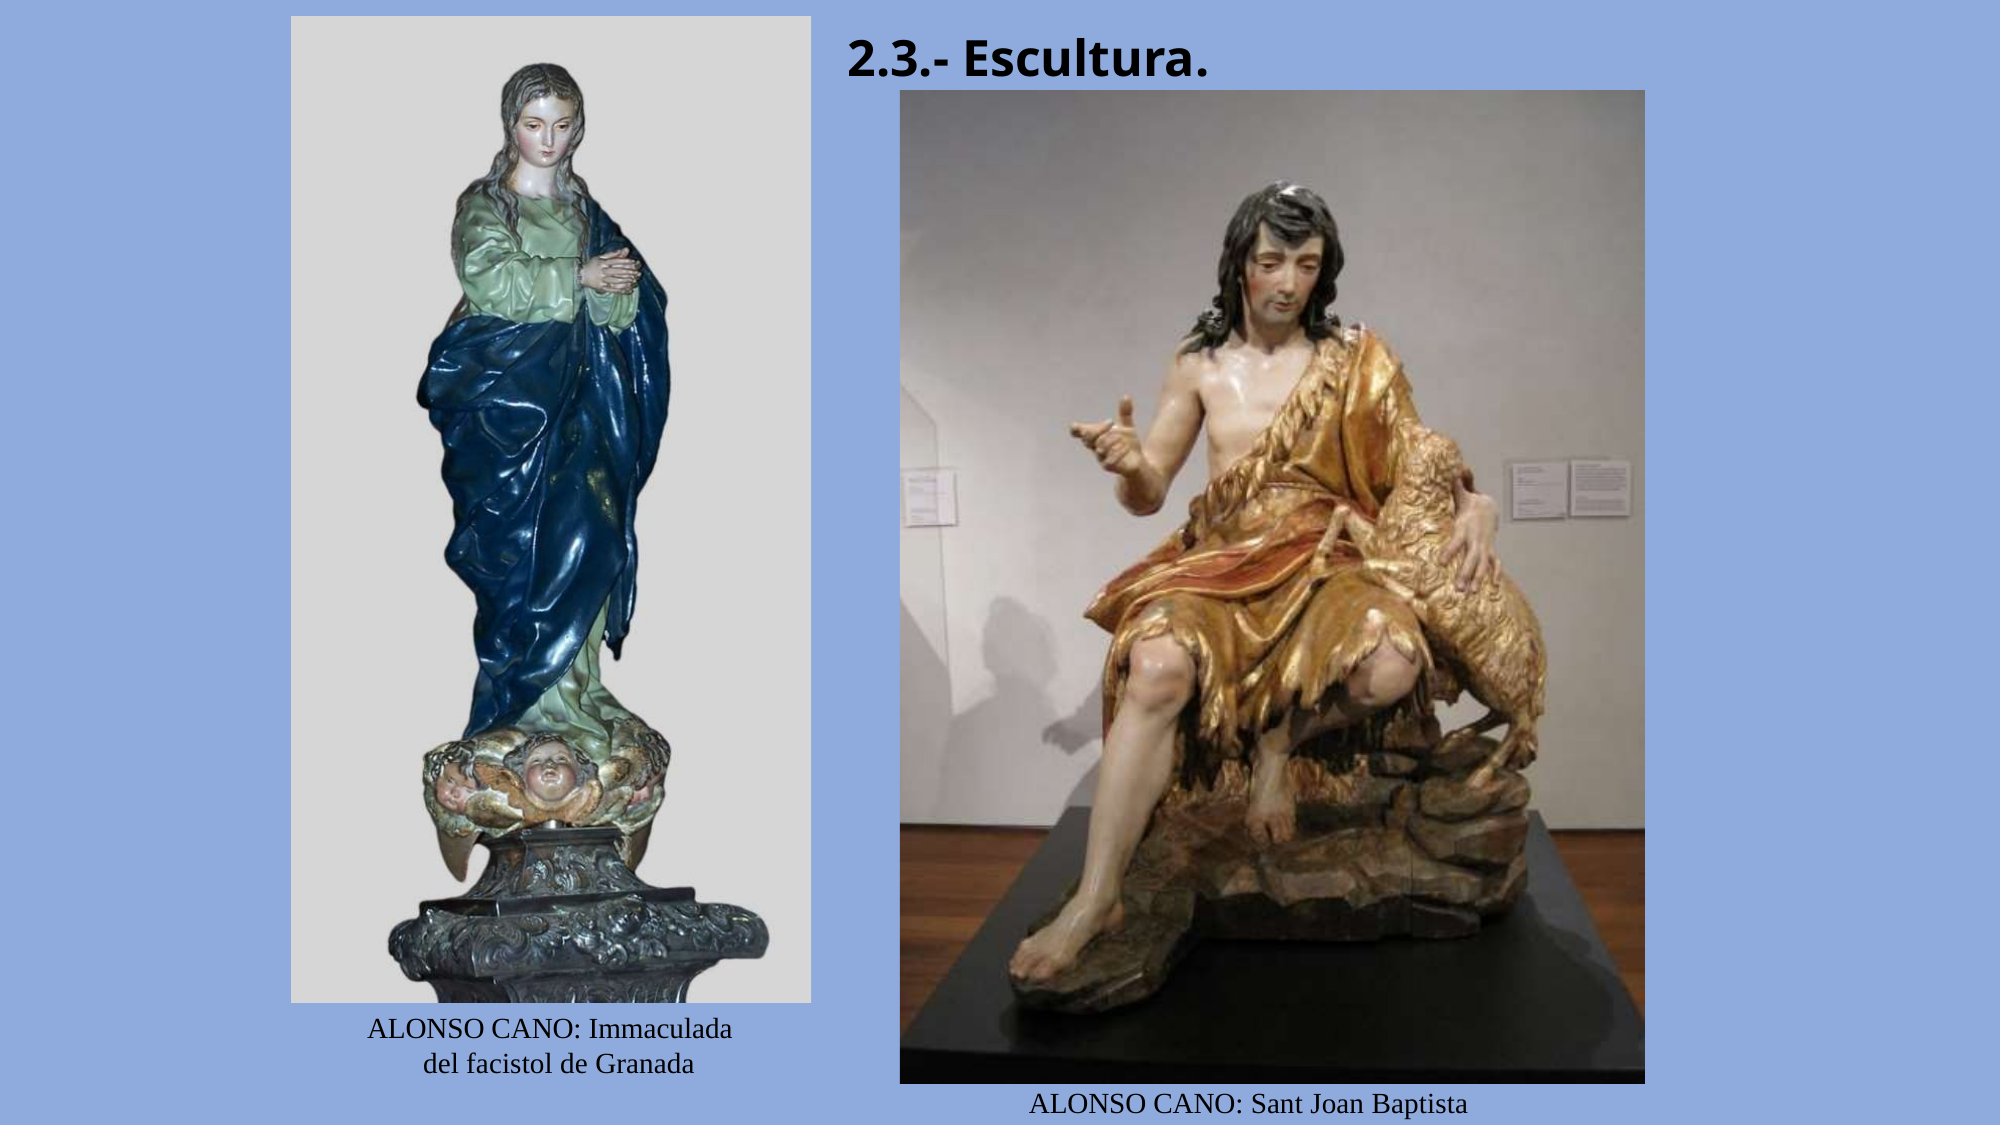

# 2.3.- Escultura.
ALONSO CANO: Immaculada del facistol de Granada
ALONSO CANO: Sant Joan Baptista